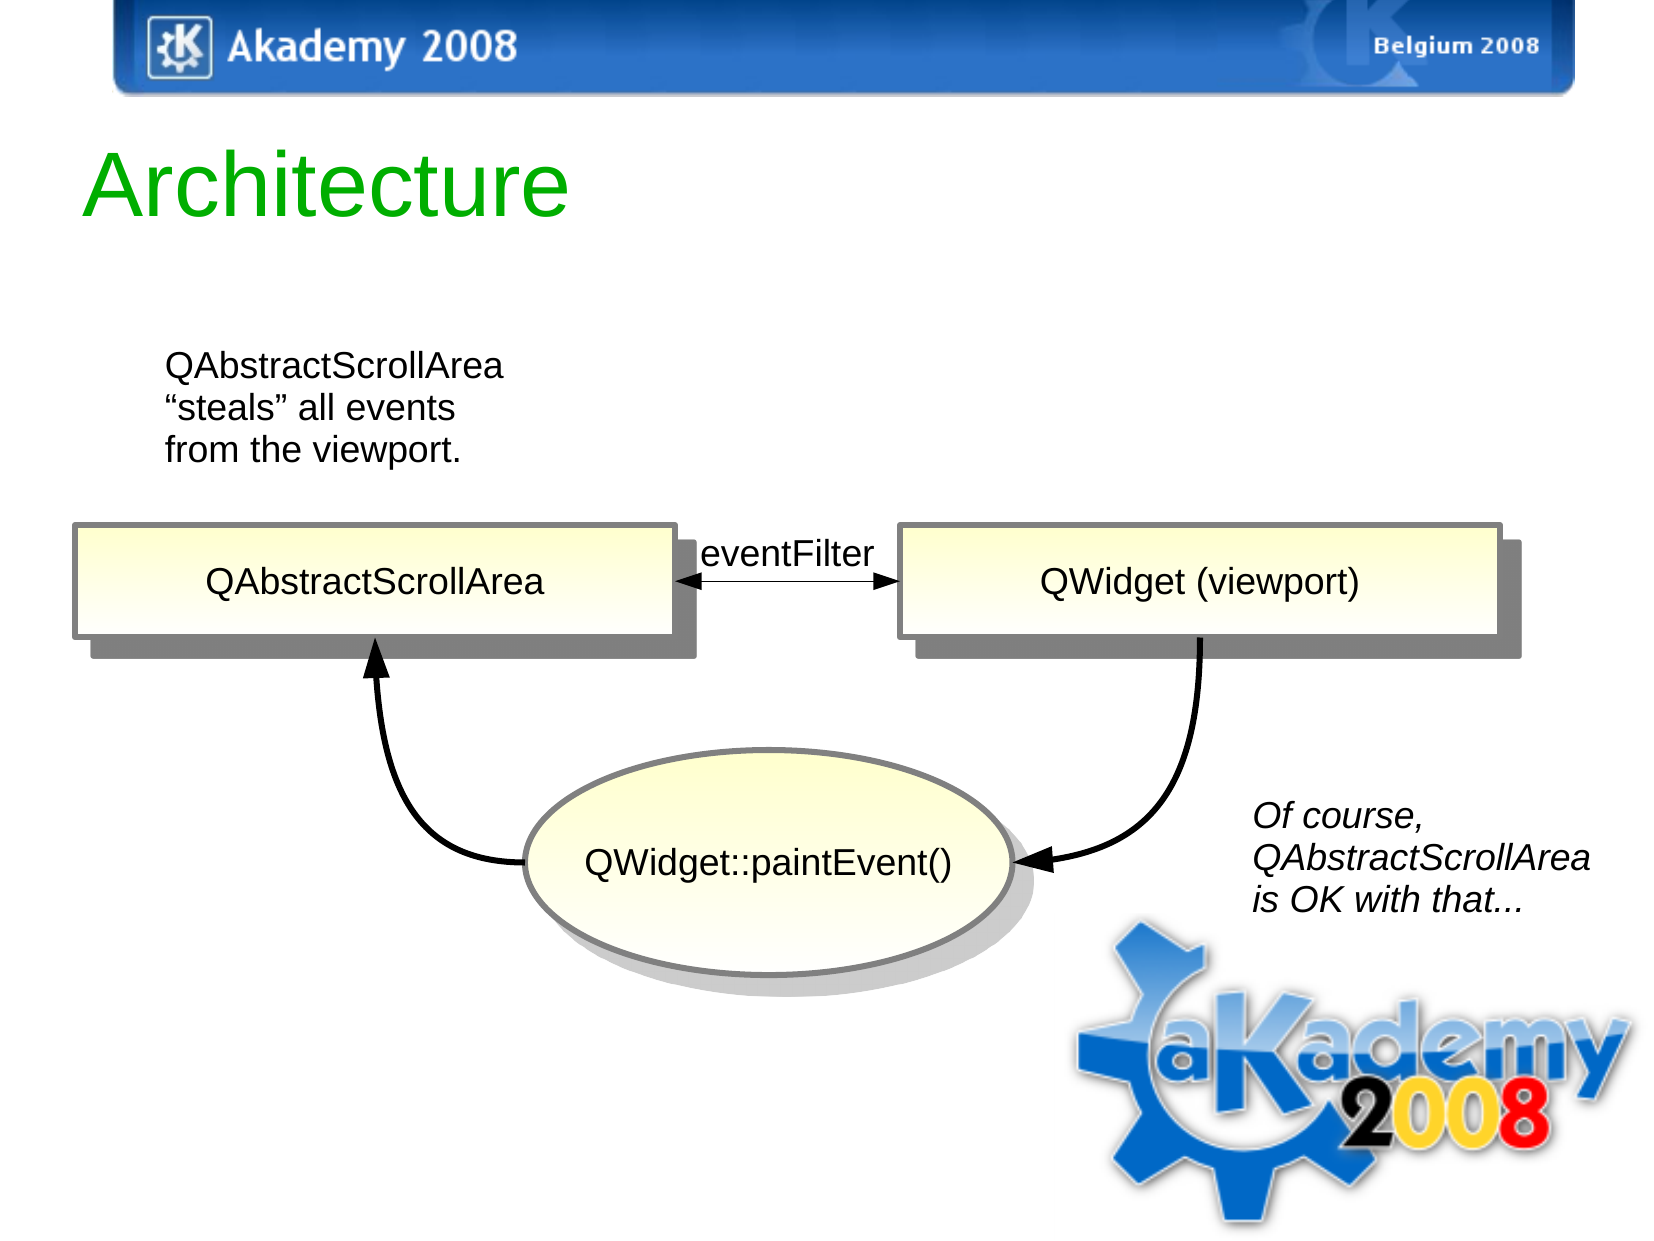

# Architecture
QAbstractScrollArea “steals” all events from the viewport.
QAbstractScrollArea
 eventFilter
QWidget (viewport)
QWidget::paintEvent()
Of course, QAbstractScrollArea is OK with that...